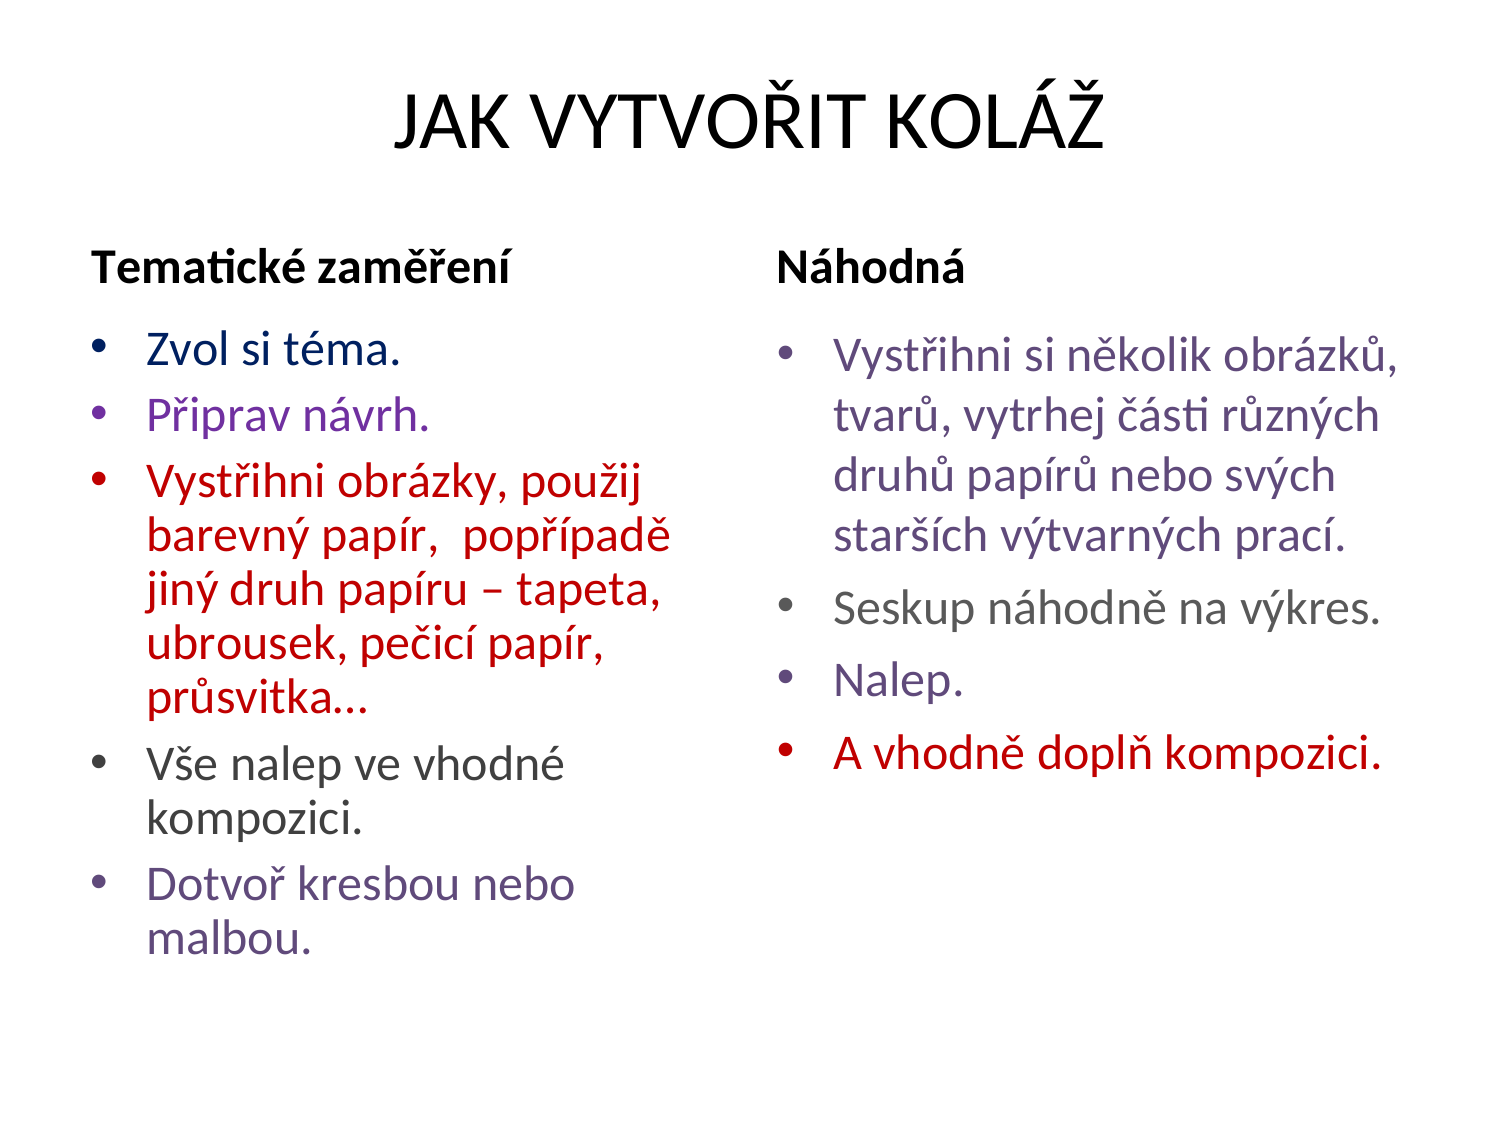

# JAK VYTVOŘIT KOLÁŽ
Tematické zaměření
Náhodná
Zvol si téma.
Připrav návrh.
Vystřihni obrázky, použij barevný papír, popřípadě jiný druh papíru – tapeta, ubrousek, pečicí papír, průsvitka…
Vše nalep ve vhodné kompozici.
Dotvoř kresbou nebo malbou.
Vystřihni si několik obrázků, tvarů, vytrhej části různých druhů papírů nebo svých starších výtvarných prací.
Seskup náhodně na výkres.
Nalep.
A vhodně doplň kompozici.